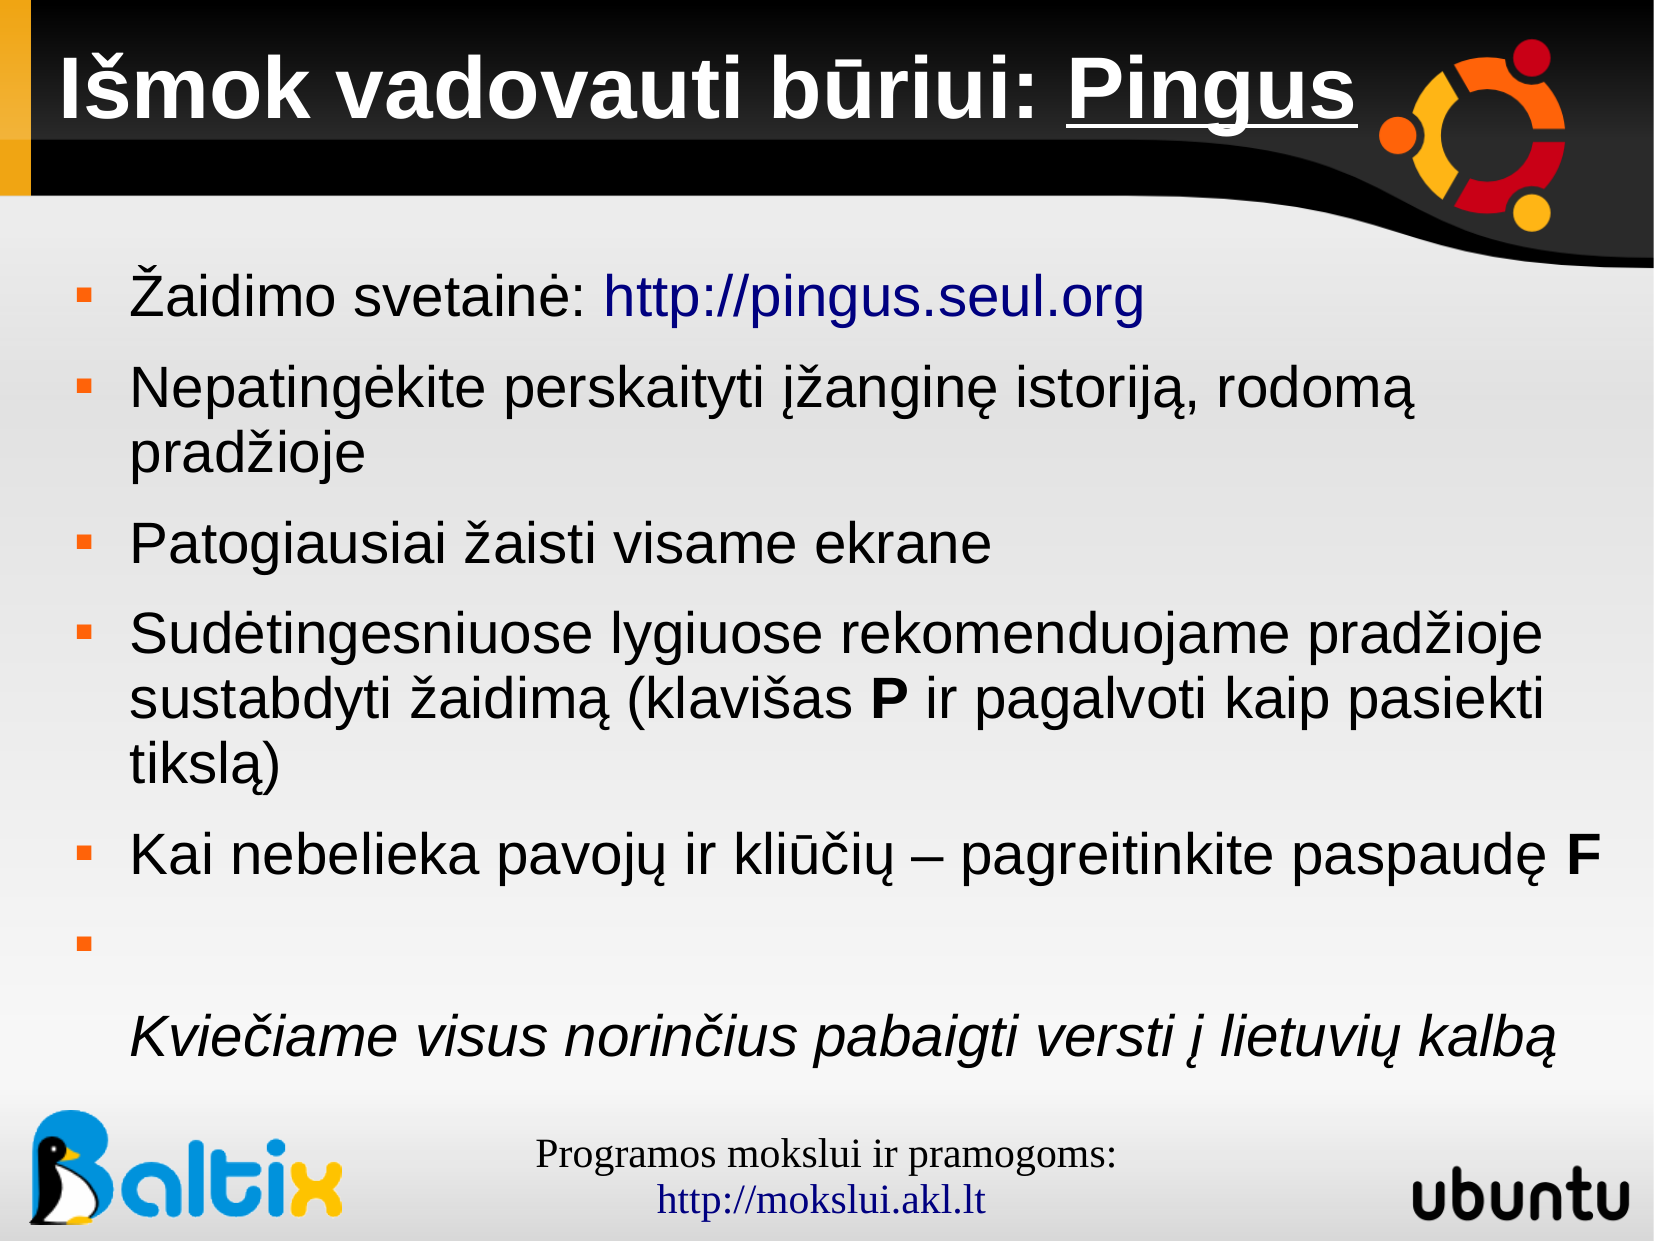

# Išmok vadovauti būriui: Pingus
Žaidimo svetainė: http://pingus.seul.org
Nepatingėkite perskaityti įžanginę istoriją, rodomą pradžioje
Patogiausiai žaisti visame ekrane
Sudėtingesniuose lygiuose rekomenduojame pradžioje sustabdyti žaidimą (klavišas P ir pagalvoti kaip pasiekti tikslą)
Kai nebelieka pavojų ir kliūčių – pagreitinkite paspaudę F
Kviečiame visus norinčius pabaigti versti į lietuvių kalbą